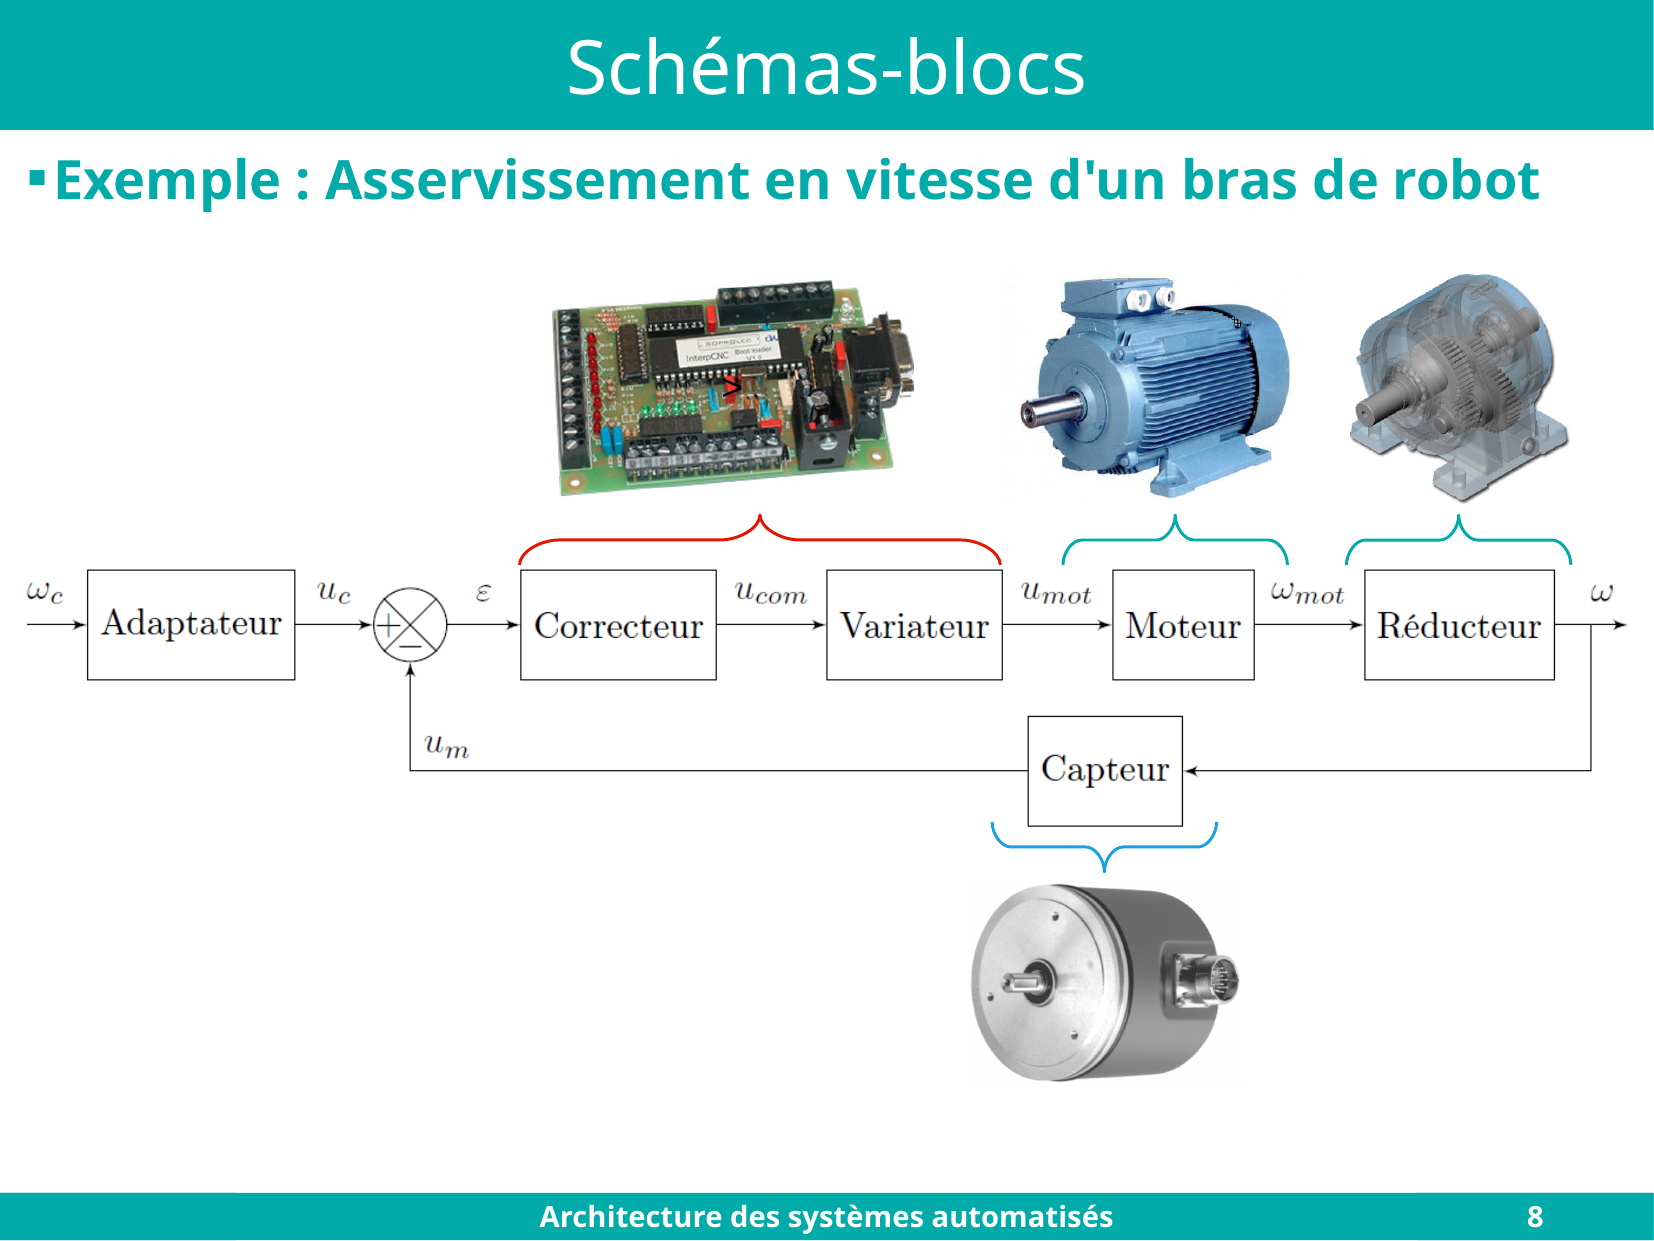

# Schémas-blocs
Exemple : Asservissement en vitesse d'un bras de robot
>
Architecture des systèmes automatisés
8